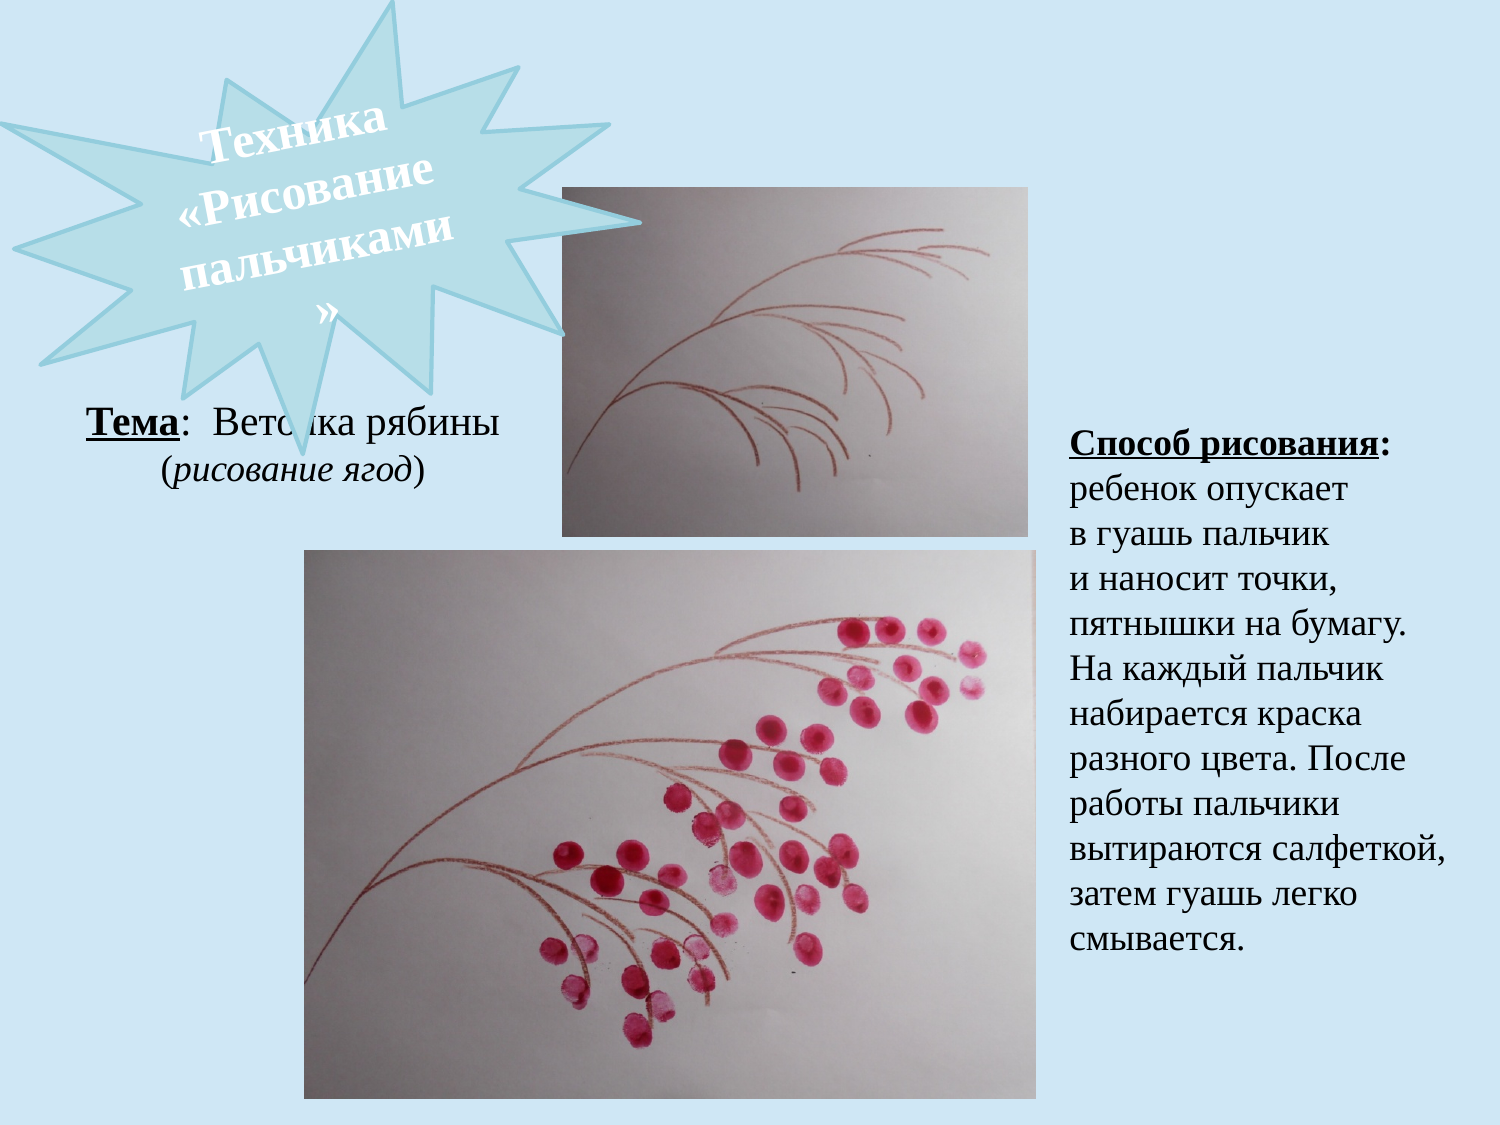

Техника
«Рисование пальчиками»
# Тема: Веточка рябины (рисование ягод)
Способ рисования: ребенок опускает в гуашь пальчик и наносит точки, пятнышки на бумагу. На каждый пальчик набирается краска разного цвета. После работы пальчики вытираются салфеткой, затем гуашь легко смывается.